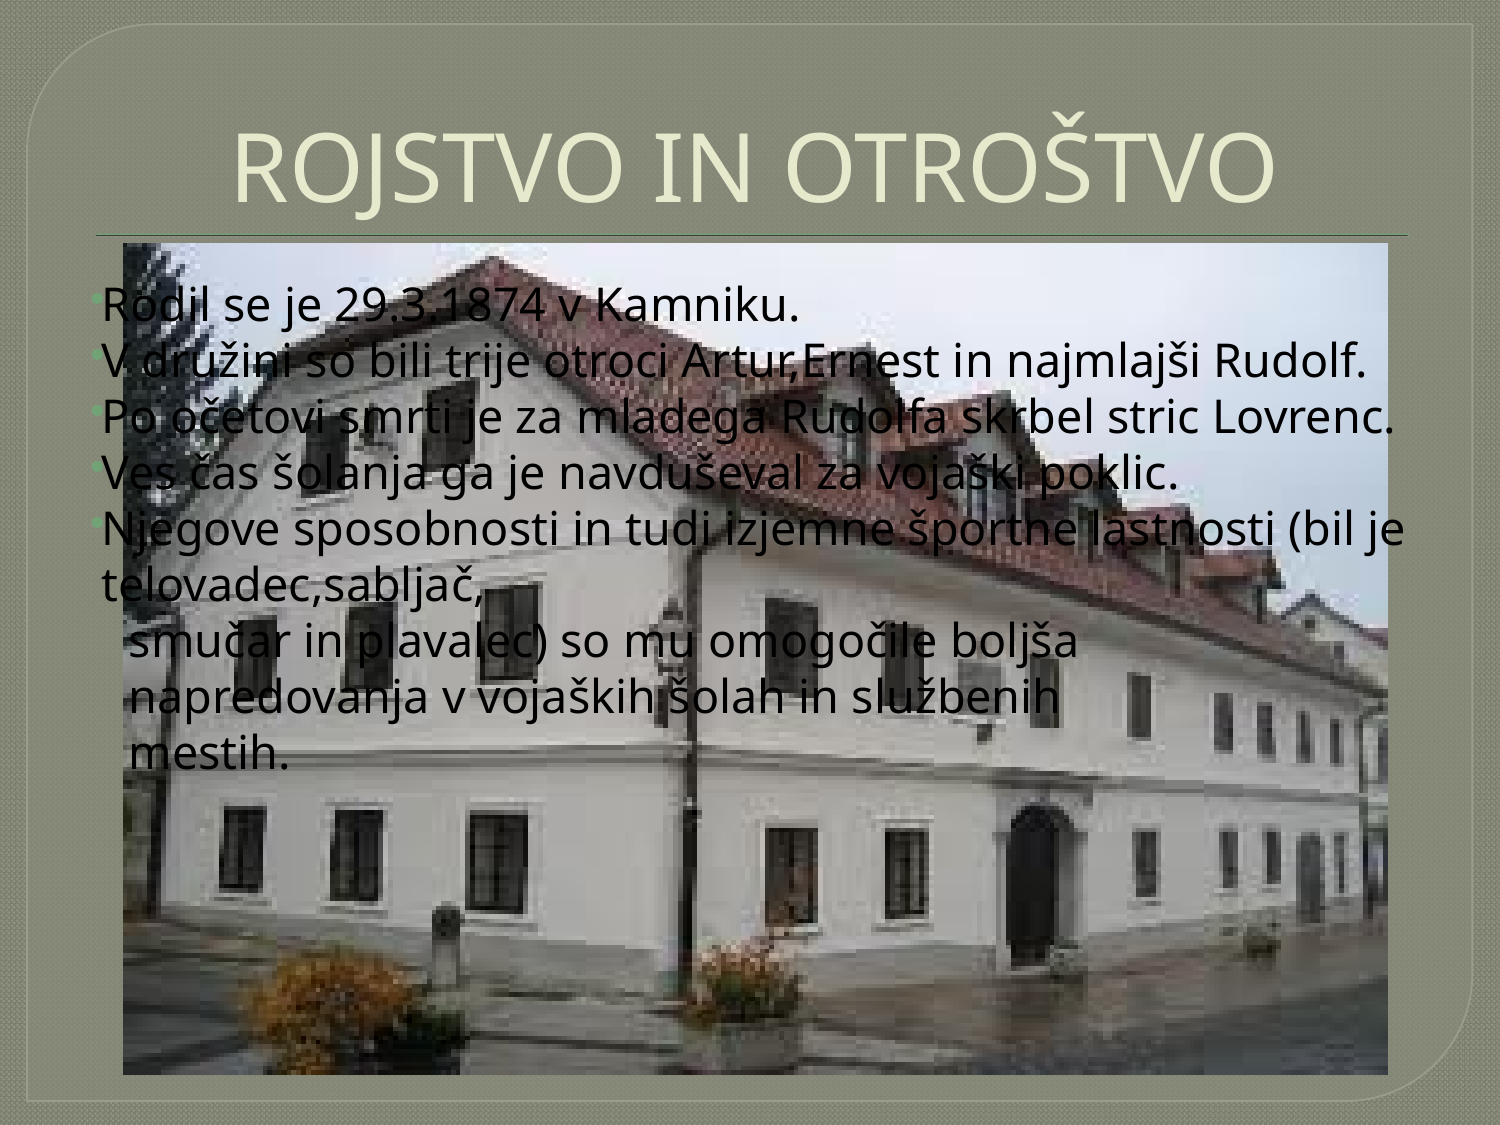

ROJSTVO IN OTROŠTVO
# Rodil se je 29.3.1874 v Kamniku.
V družini so bili trije otroci Artur,Ernest in najmlajši Rudolf.
Po očetovi smrti je za mladega Rudolfa skrbel stric Lovrenc.
Ves čas šolanja ga je navduševal za vojaški poklic.
Njegove sposobnosti in tudi izjemne športne lastnosti (bil je telovadec,sabljač,
 smučar in plavalec) so mu omogočile boljša
 napredovanja v vojaških šolah in službenih
 mestih.